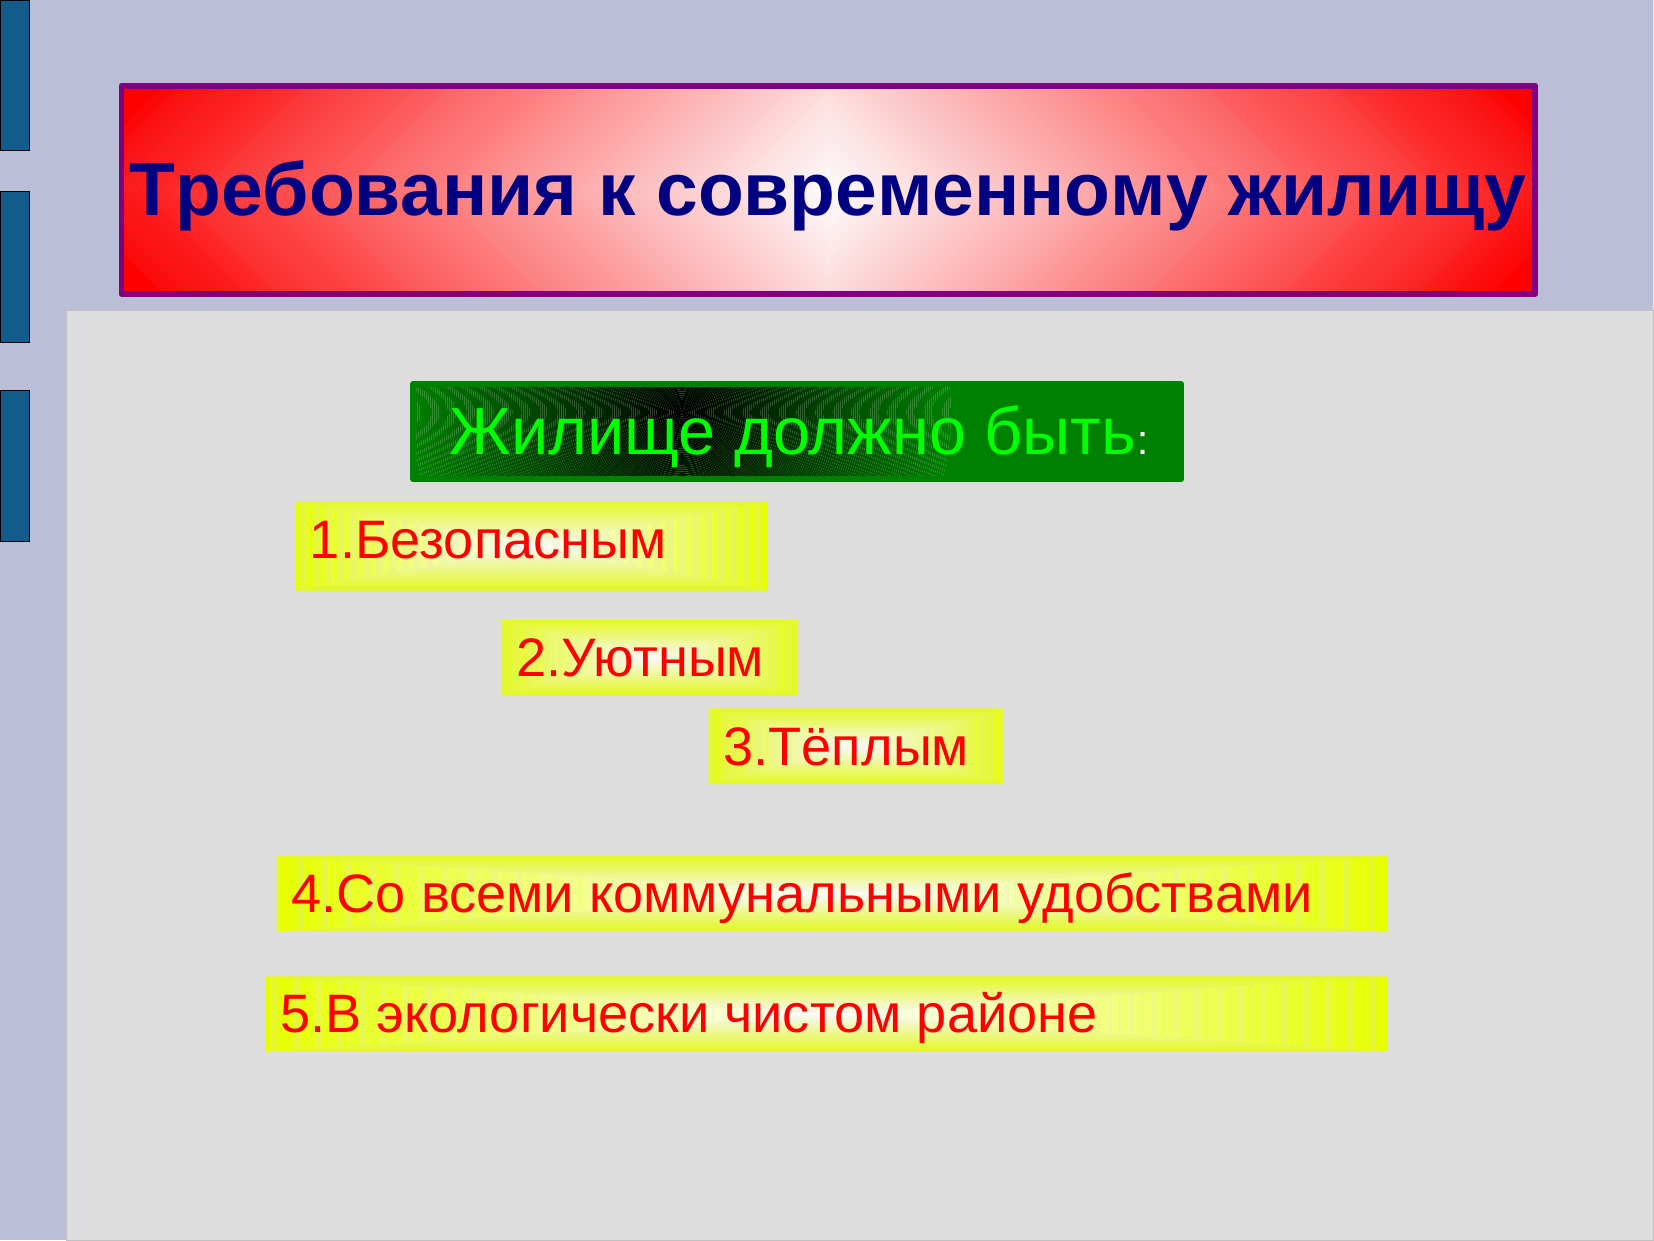

# Требования к современному жилищу
 Жилище должно быть:
1.Безопасным
2.Уютным
3.Тёплым
4.Со всеми коммунальными удобствами
5.В экологически чистом районе